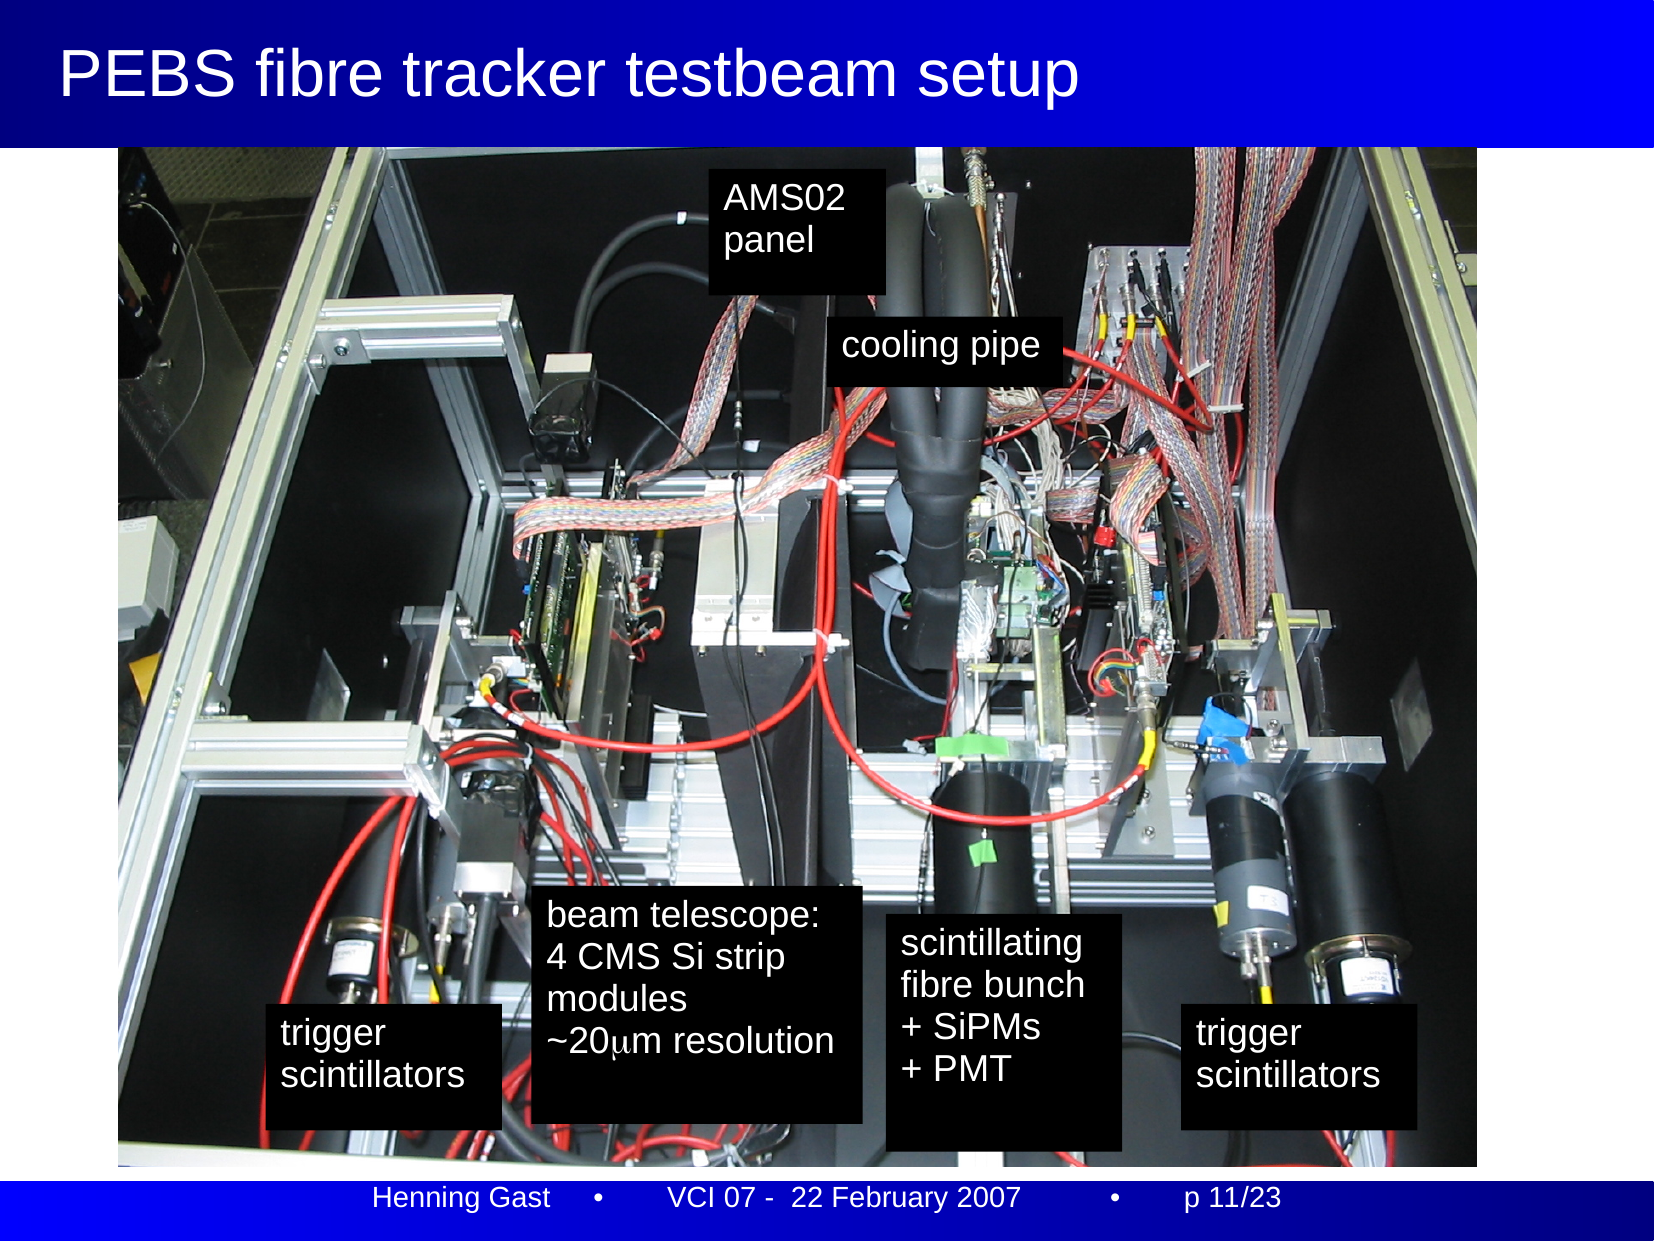

# PEBS fibre tracker testbeam setup
AMS02 panel
cooling pipe
beam telescope:
4 CMS Si strip modules
~20m resolution
scintillating fibre bunch + SiPMs
+ PMT
trigger scintillators
trigger scintillators